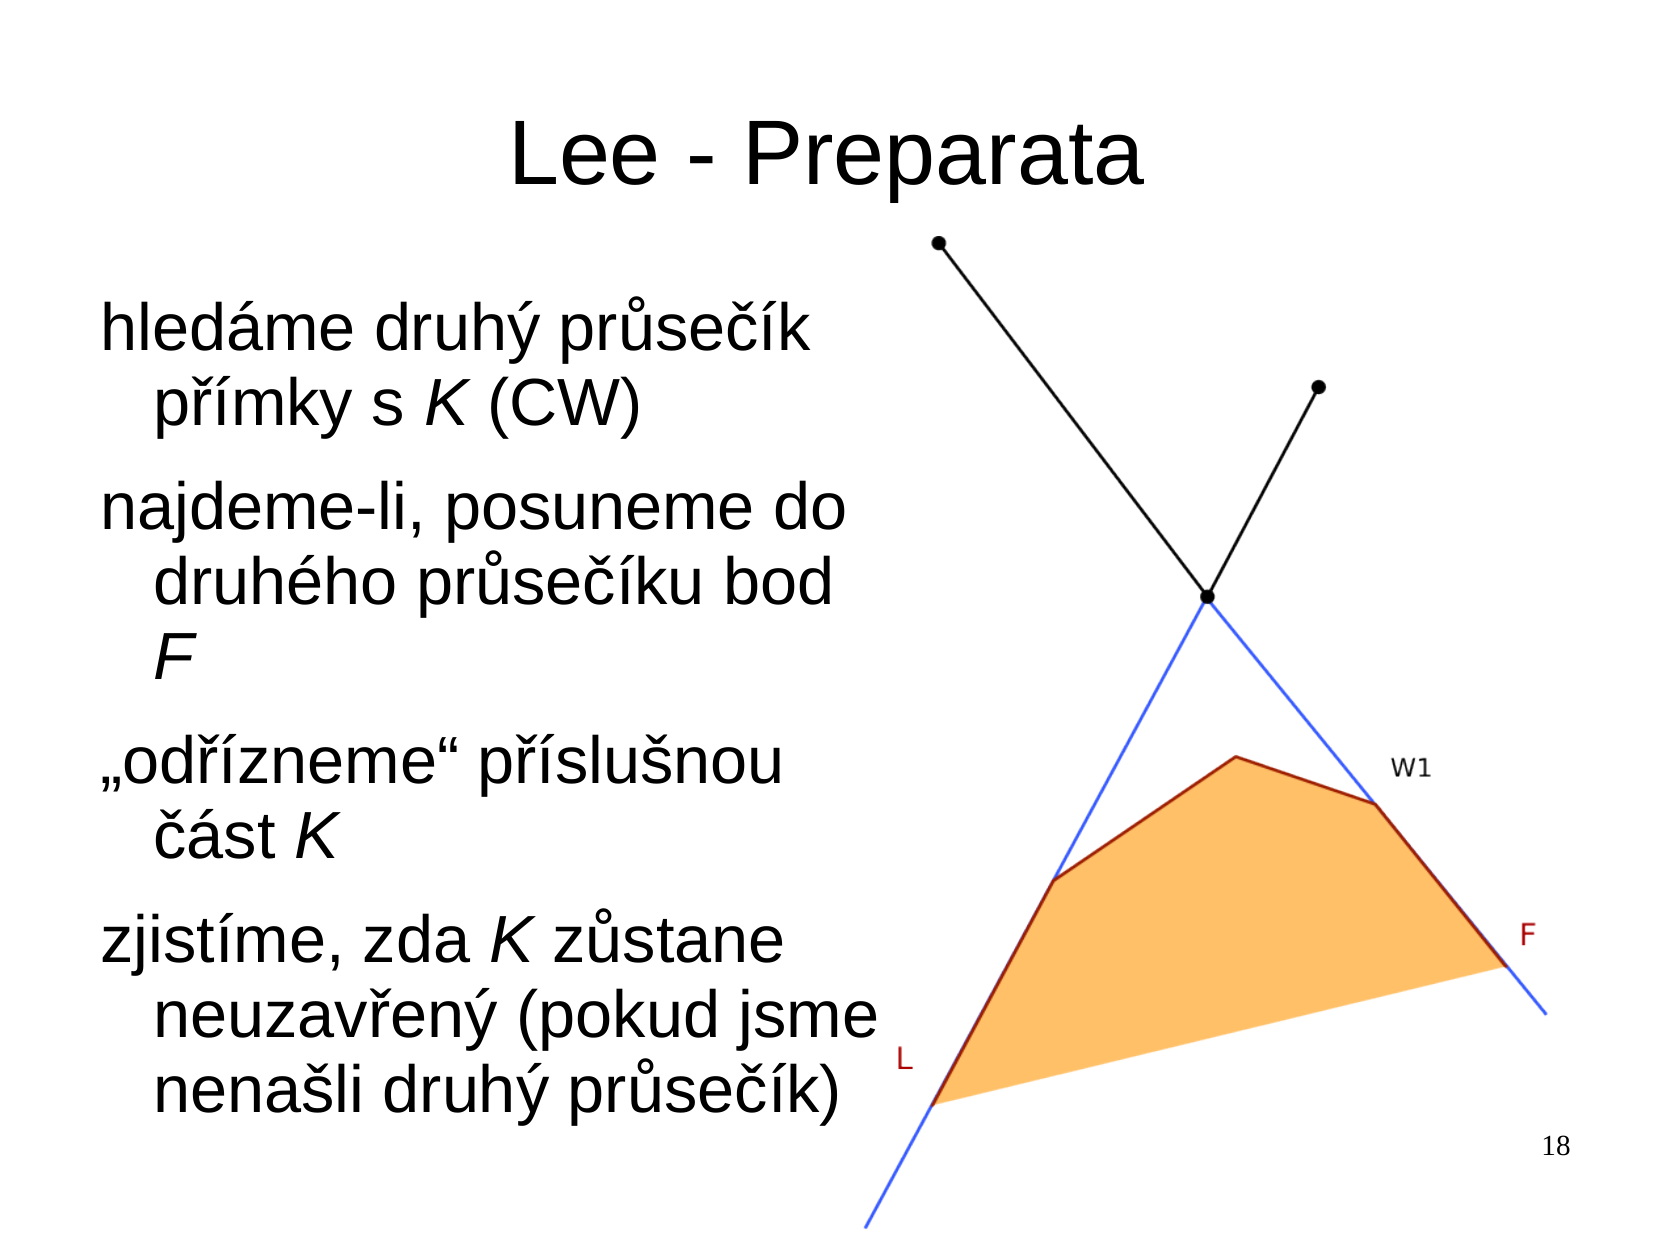

# Lee - Preparata
hledáme druhý průsečík přímky s K (CW)
najdeme-li, posuneme do druhého průsečíku bod F
„odřízneme“ příslušnou část K
zjistíme, zda K zůstane neuzavřený (pokud jsme nenašli druhý průsečík)
18